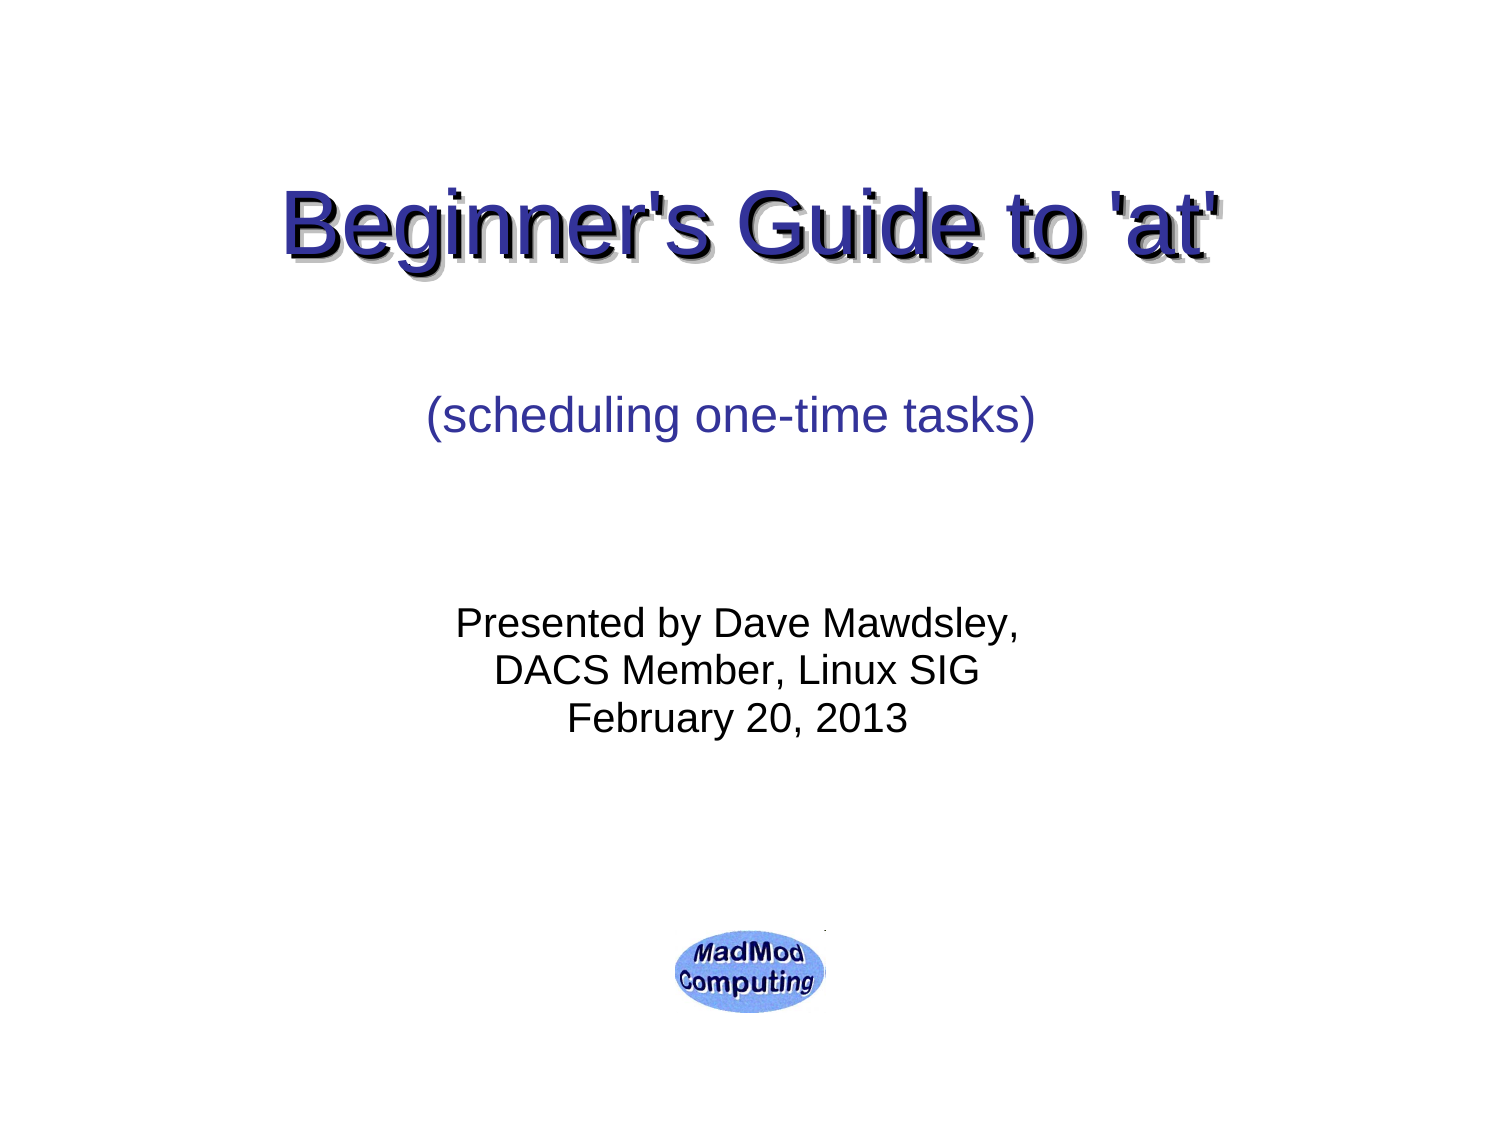

# Beginner's Guide to 'at'
(scheduling one-time tasks)
Presented by Dave Mawdsley,
DACS Member, Linux SIG
February 20, 2013